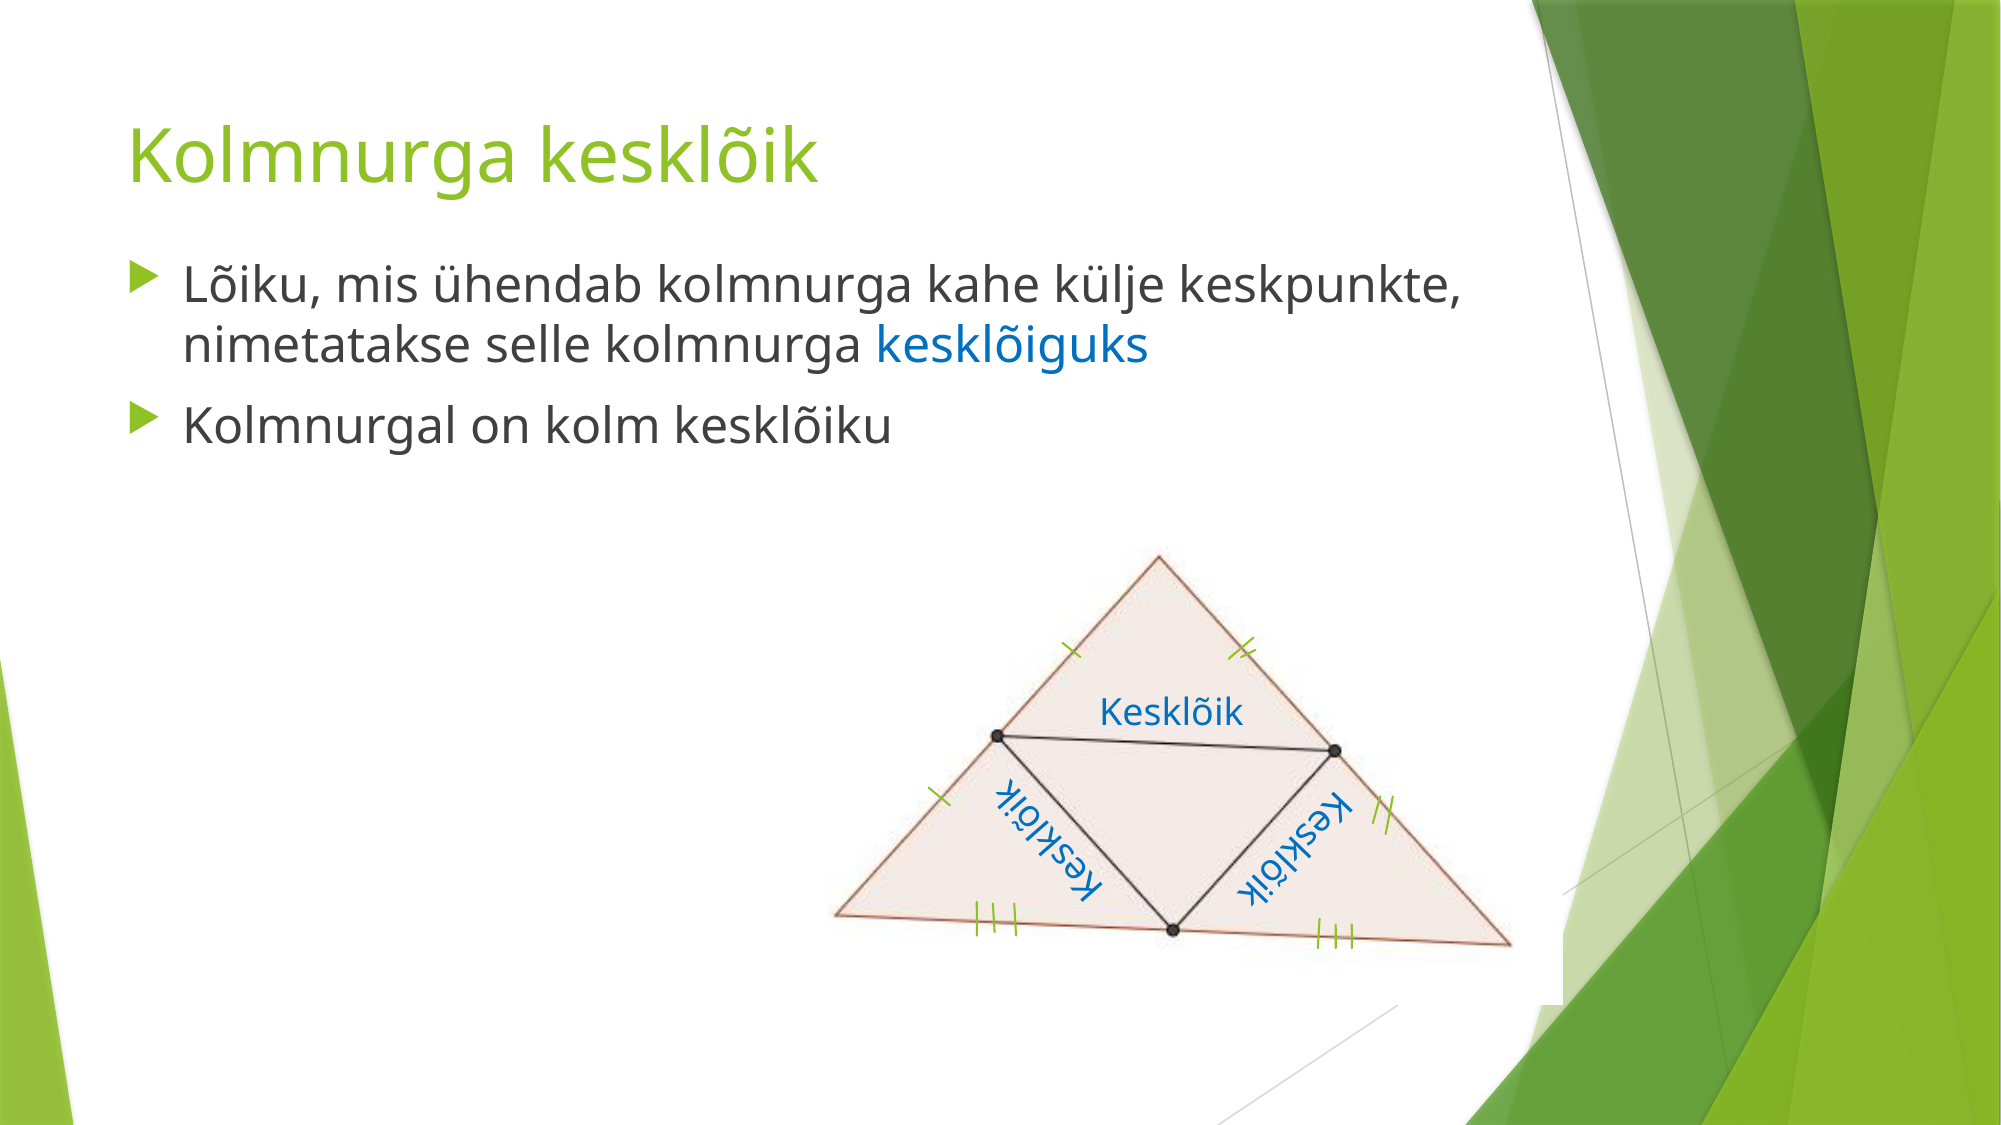

# Kolmnurga kesklõik
Lõiku, mis ühendab kolmnurga kahe külje keskpunkte, nimetatakse selle kolmnurga kesklõiguks
Kolmnurgal on kolm kesklõiku
Kesklõik
Kesklõik
Kesklõik